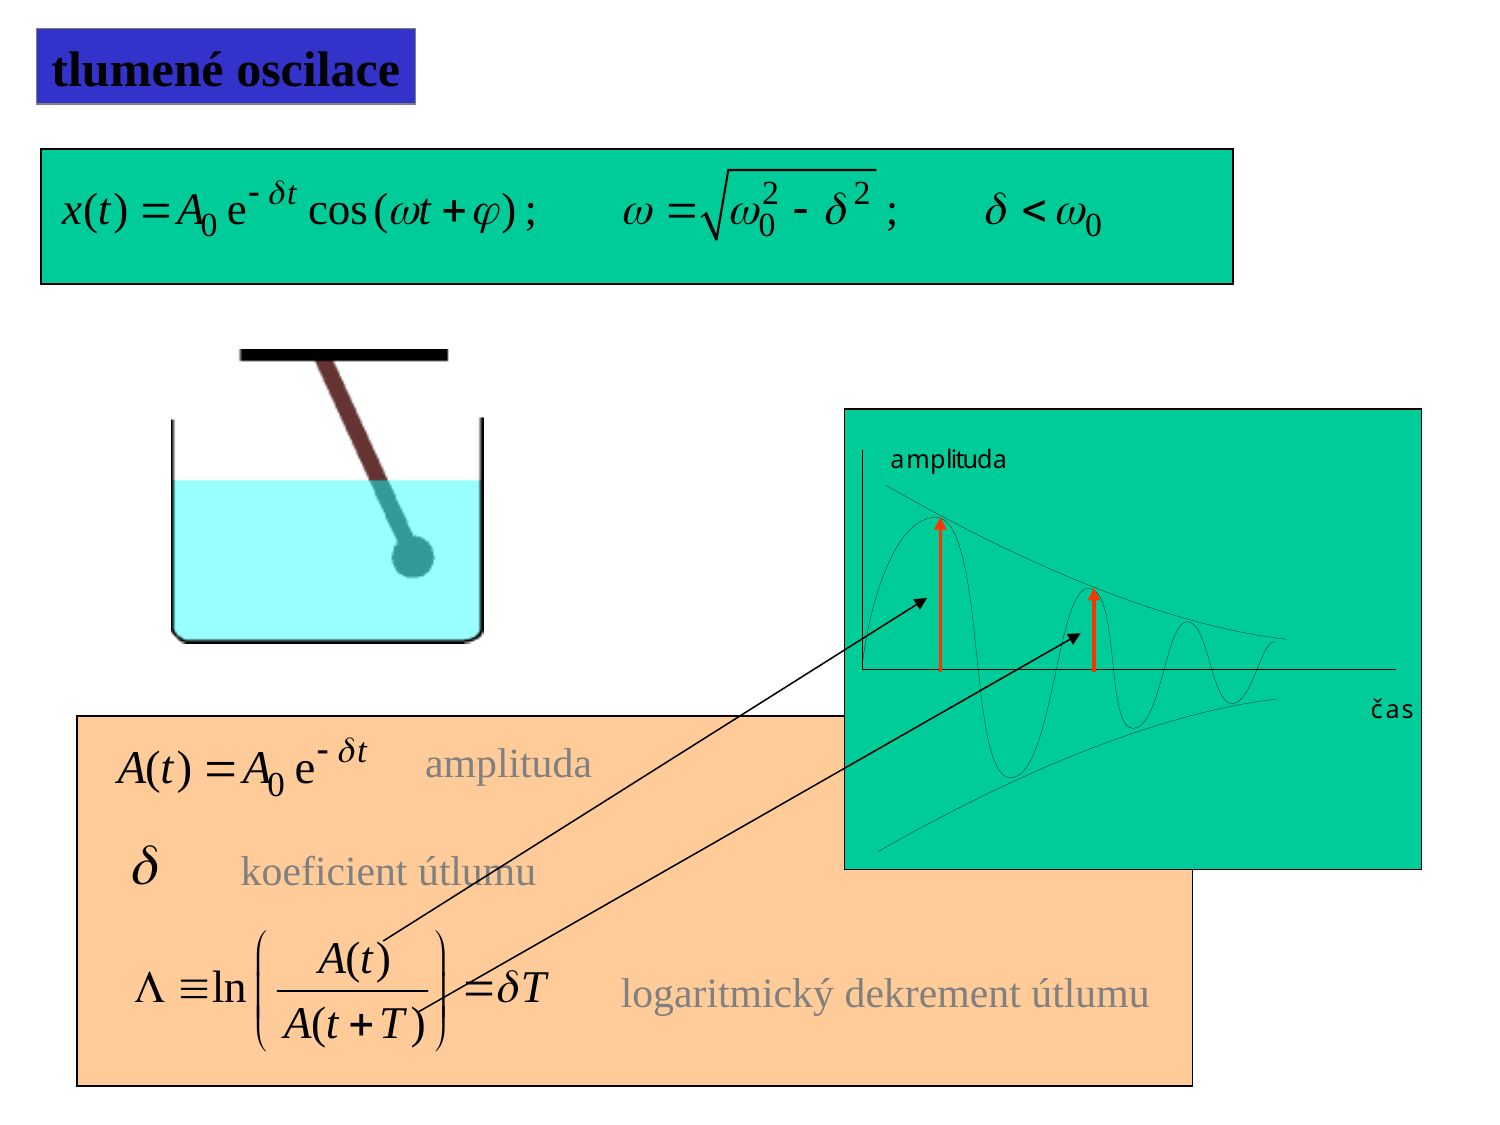

tlumené oscilace
amplituda
koeficient útlumu
logaritmický dekrement útlumu